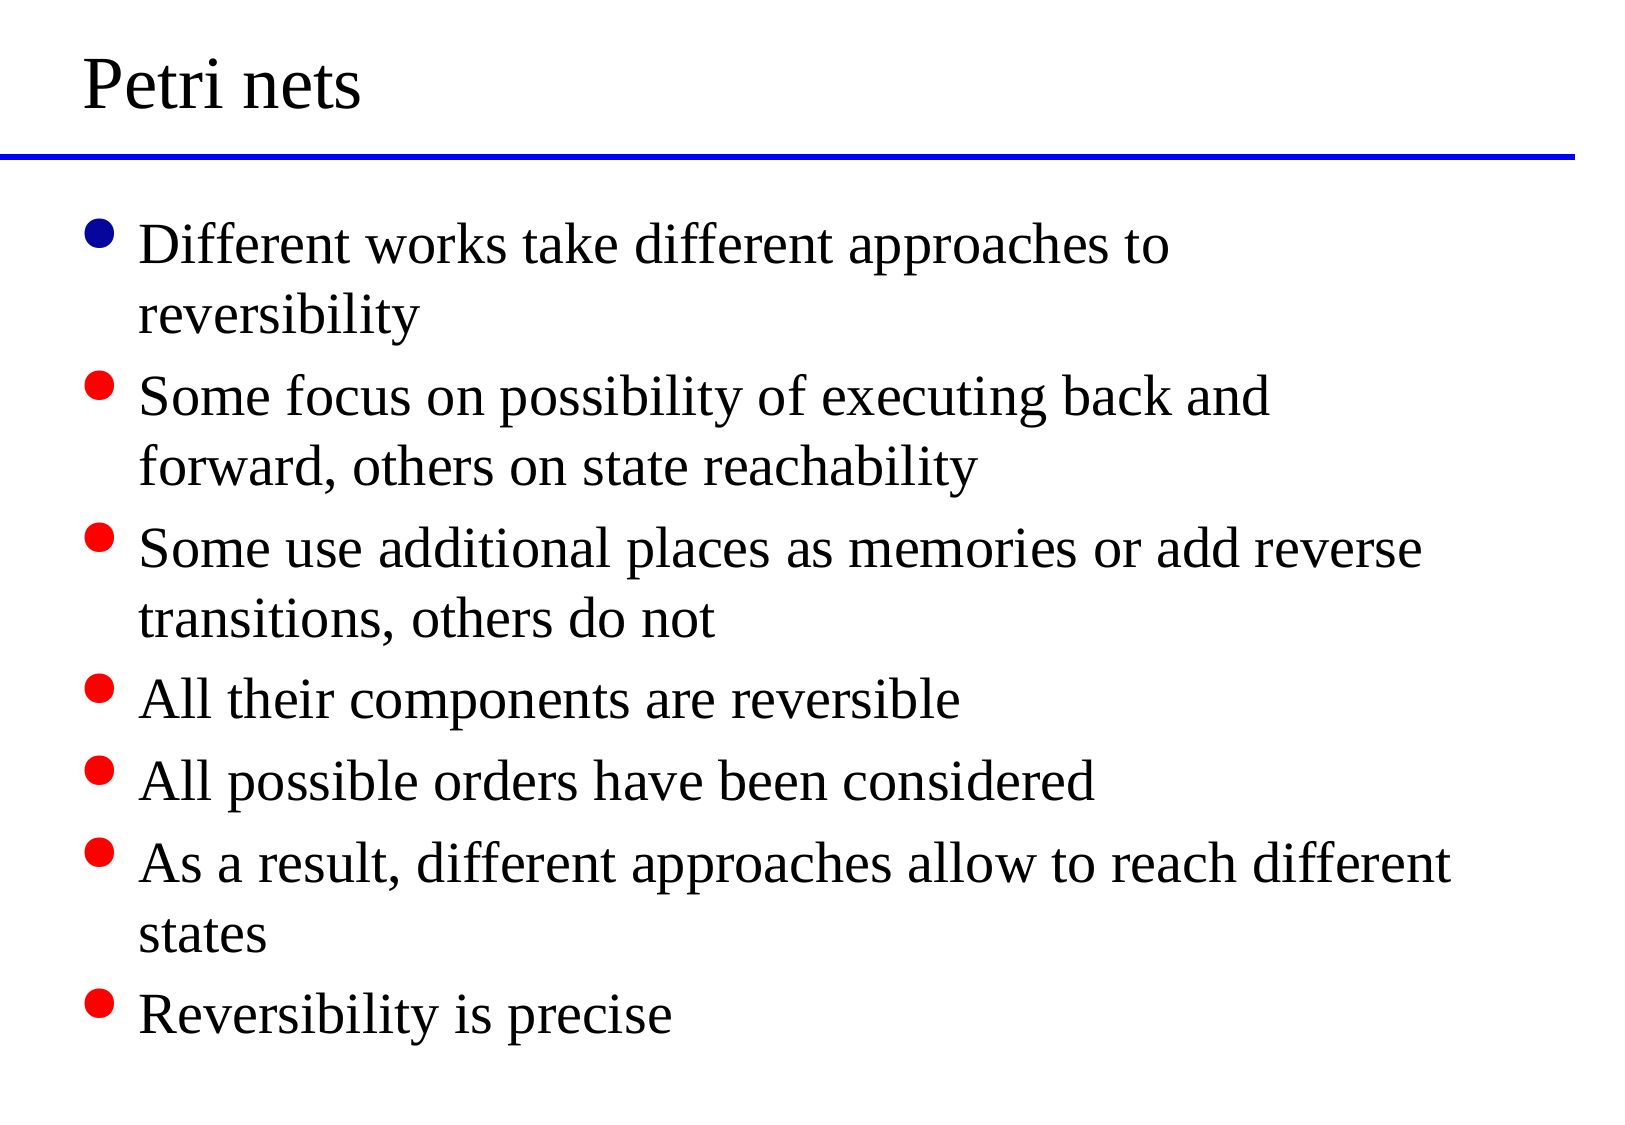

# Petri nets
Different works take different approaches to reversibility
Some focus on possibility of executing back and forward, others on state reachability
Some use additional places as memories or add reverse transitions, others do not
All their components are reversible
All possible orders have been considered
As a result, different approaches allow to reach different states
Reversibility is precise